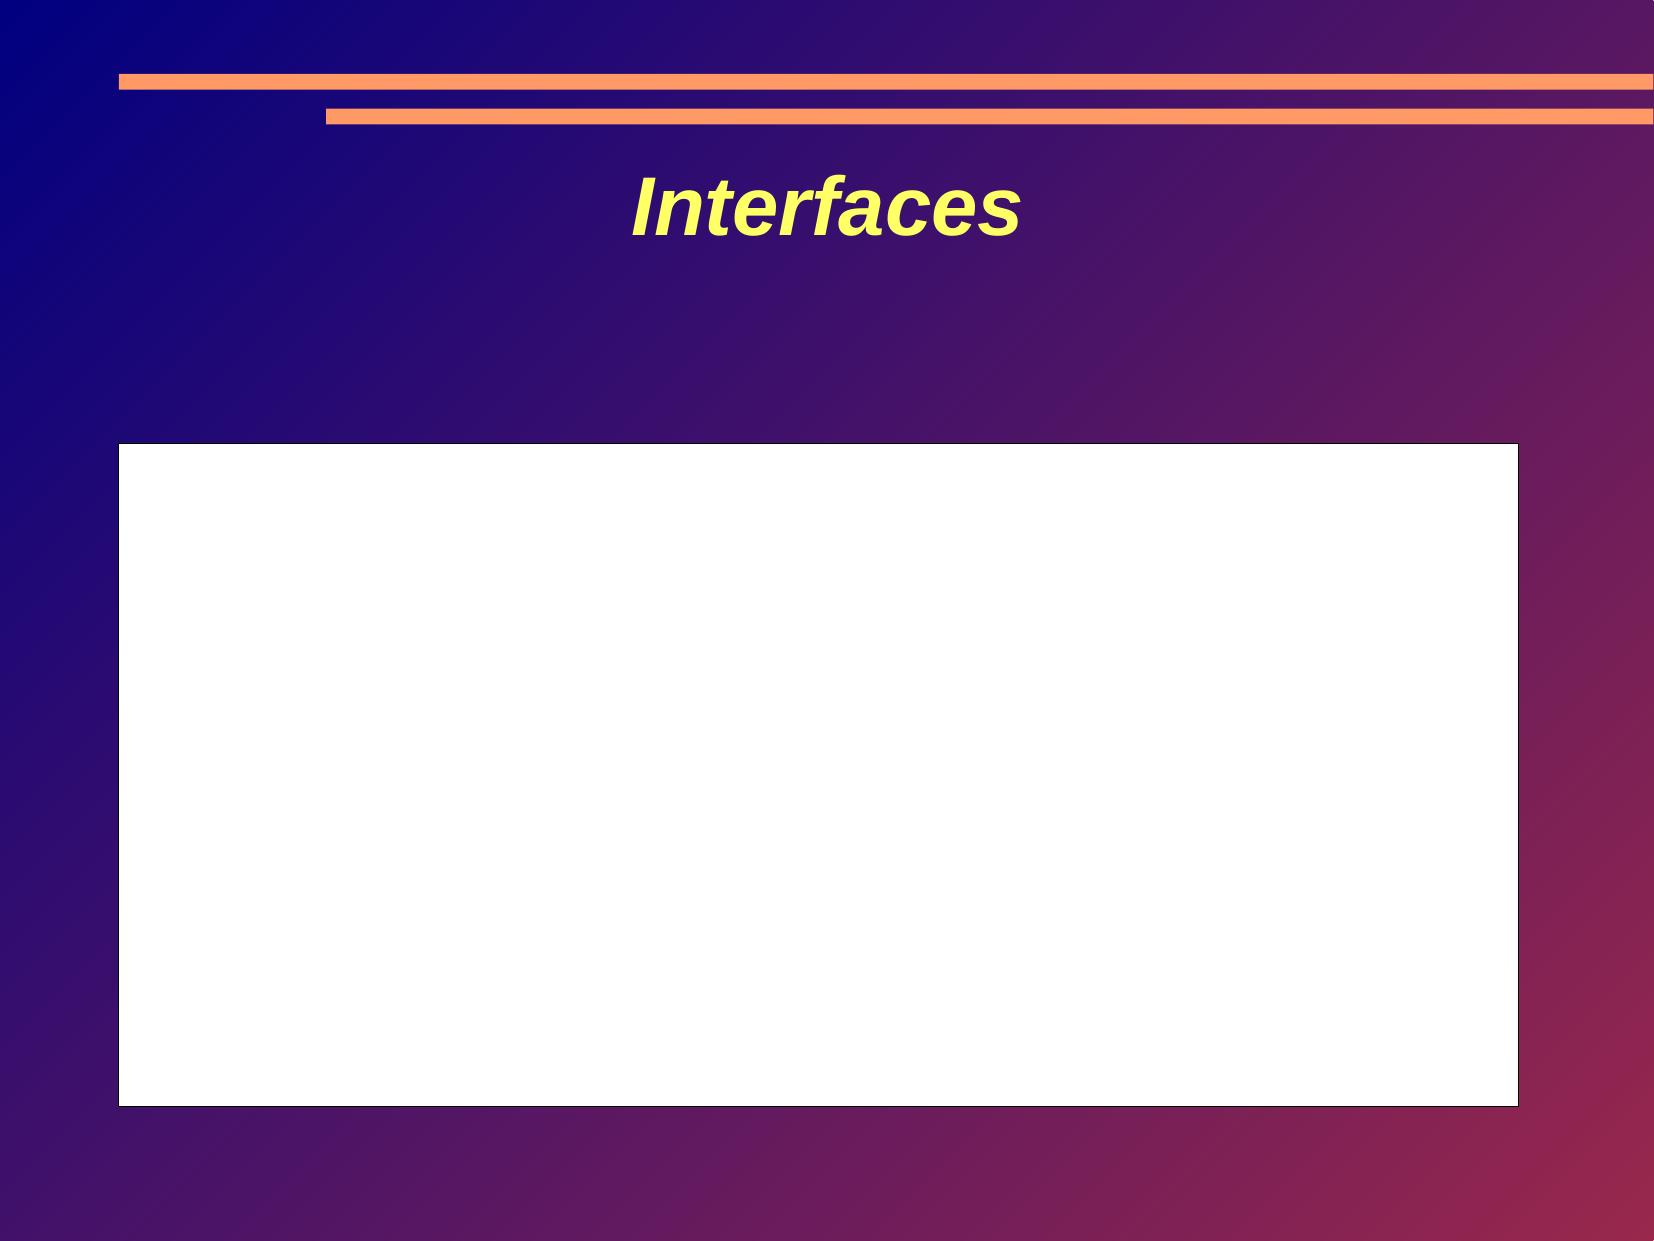

# Interfaces
	interface IDocument
	{
		string titre { get; }
		void get_page_info(ref double hauteur, ref double largeur);
	}
	class CLivre : IDocument, ILisible
	{
		// Implémentation de IDocument :
		public string titre { ... }
		public get_page_info(ref double hauteur, ref double largeur)
		{
			...
		}
		// Implémentation de ILisible :
		...
	}